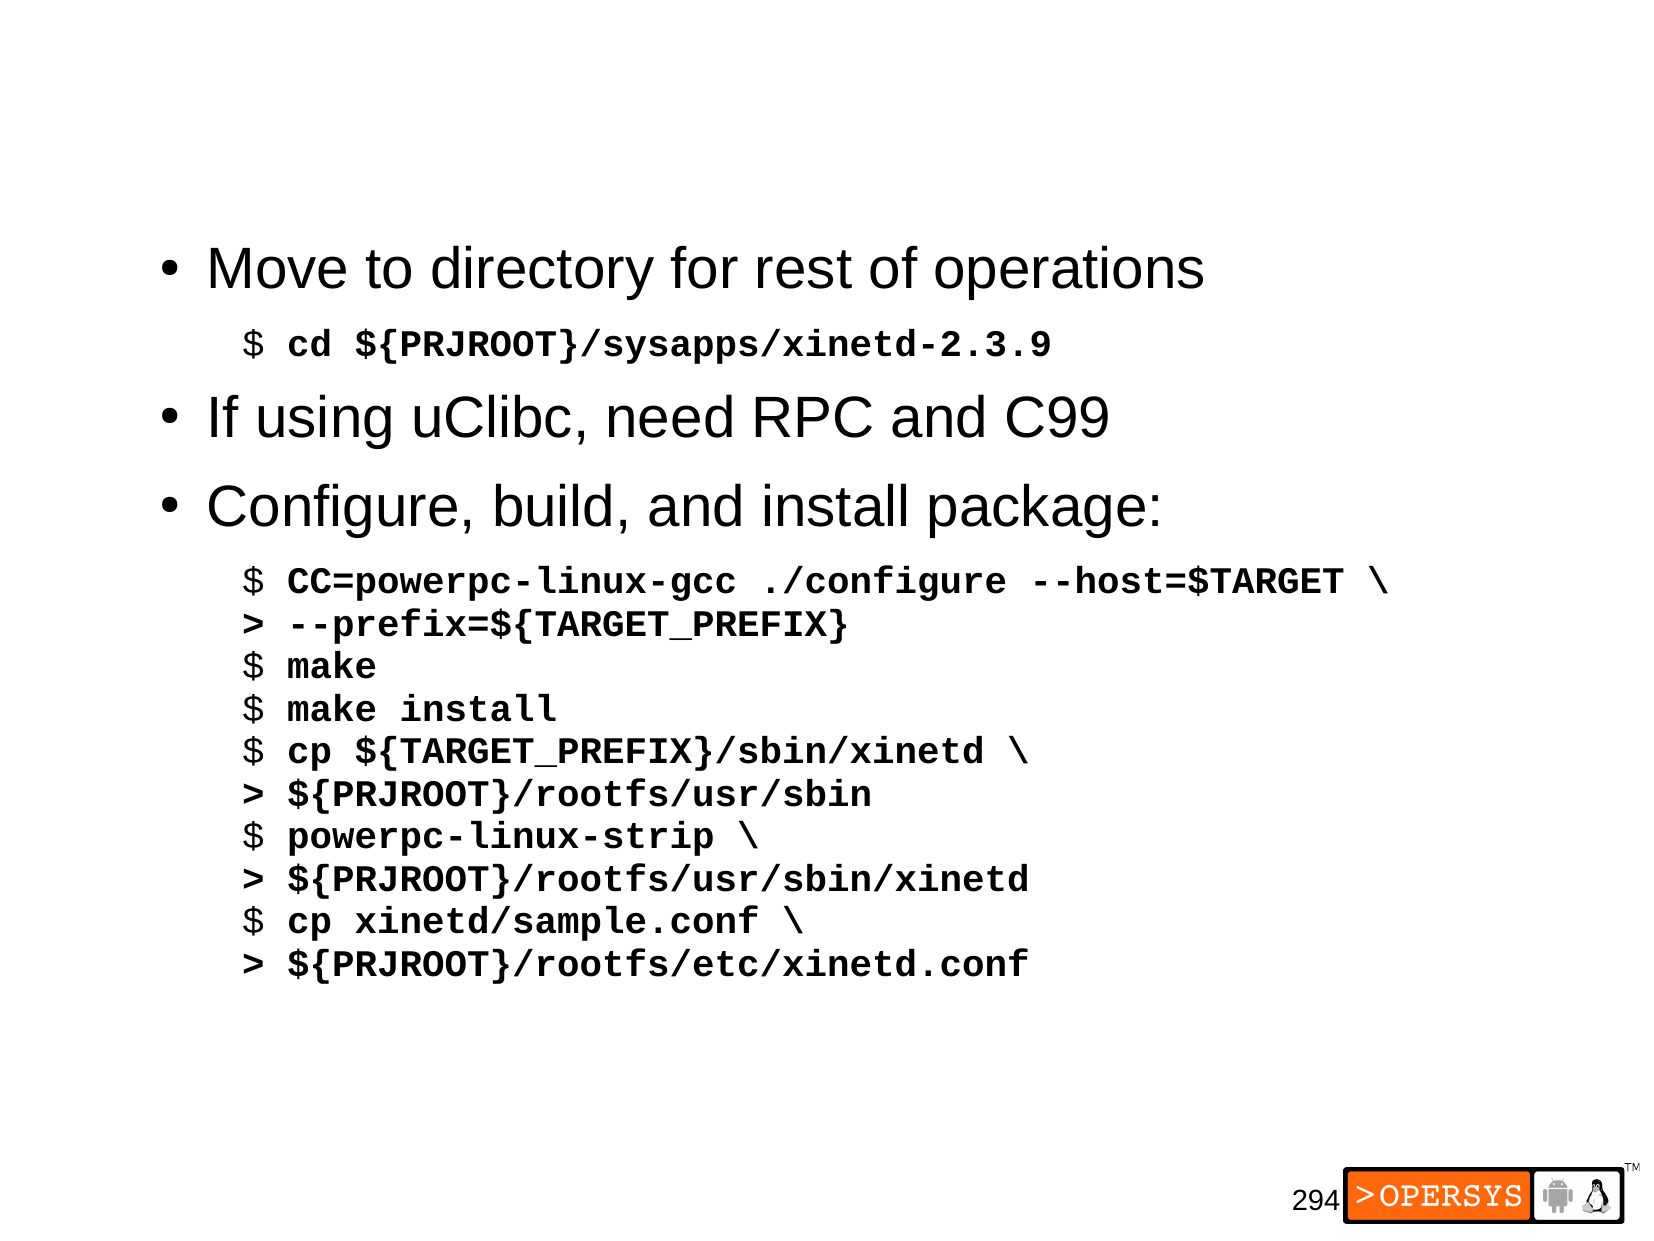

# Move to directory for rest of operations
$ cd ${PRJROOT}/sysapps/xinetd-2.3.9
If using uClibc, need RPC and C99
Configure, build, and install package:
$ CC=powerpc-linux-gcc ./configure --host=$TARGET \
> --prefix=${TARGET_PREFIX}
$ make
$ make install
$ cp ${TARGET_PREFIX}/sbin/xinetd \
> ${PRJROOT}/rootfs/usr/sbin
$ powerpc-linux-strip \
> ${PRJROOT}/rootfs/usr/sbin/xinetd
$ cp xinetd/sample.conf \
> ${PRJROOT}/rootfs/etc/xinetd.conf